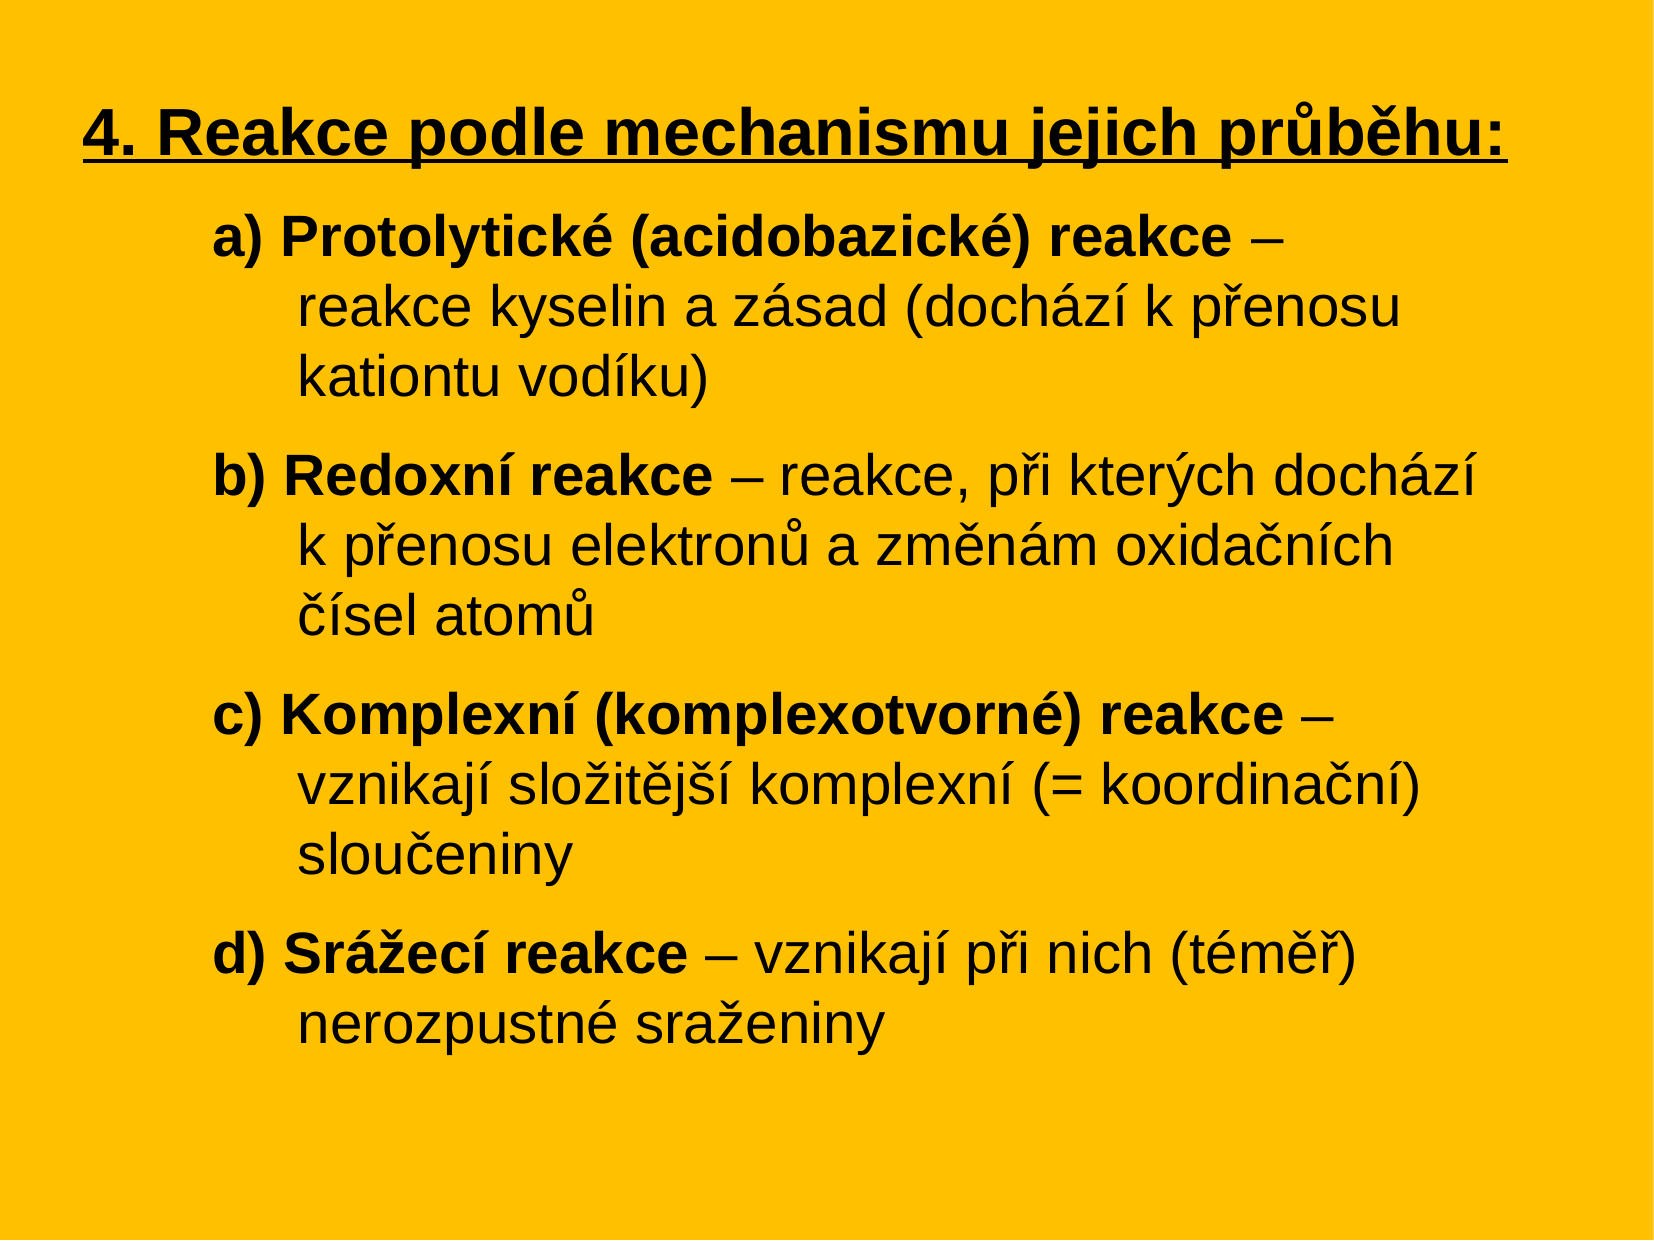

# 4. Reakce podle mechanismu jejich průběhu:
 a) Protolytické (acidobazické) reakce – reakce kyselin a zásad (dochází k přenosu kationtu vodíku)
 b) Redoxní reakce – reakce, při kterých dochází k přenosu elektronů a změnám oxidačních čísel atomů
 c) Komplexní (komplexotvorné) reakce – vznikají složitější komplexní (= koordinační) sloučeniny
 d) Srážecí reakce – vznikají při nich (téměř) nerozpustné sraženiny